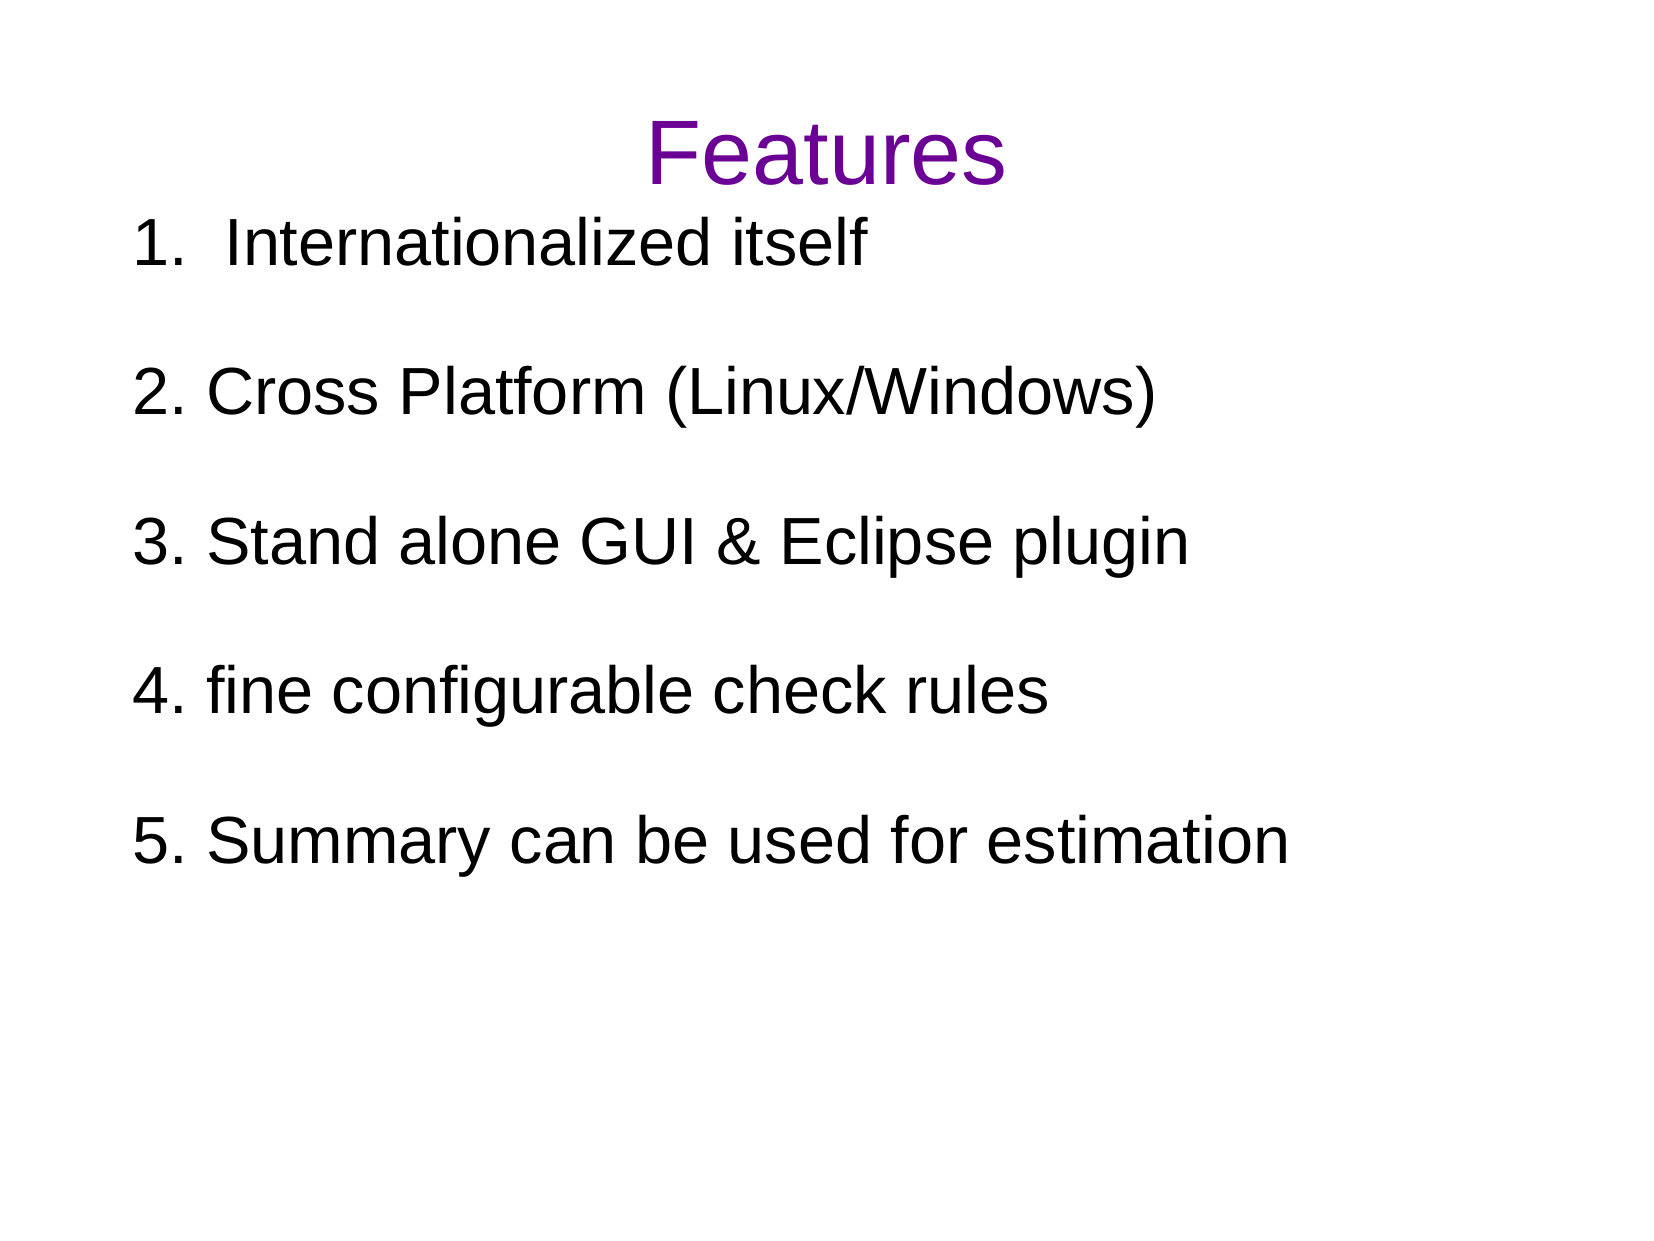

# Features
 1. Internationalized itself
 2. Cross Platform (Linux/Windows)
 3. Stand alone GUI & Eclipse plugin
 4. fine configurable check rules
 5. Summary can be used for estimation